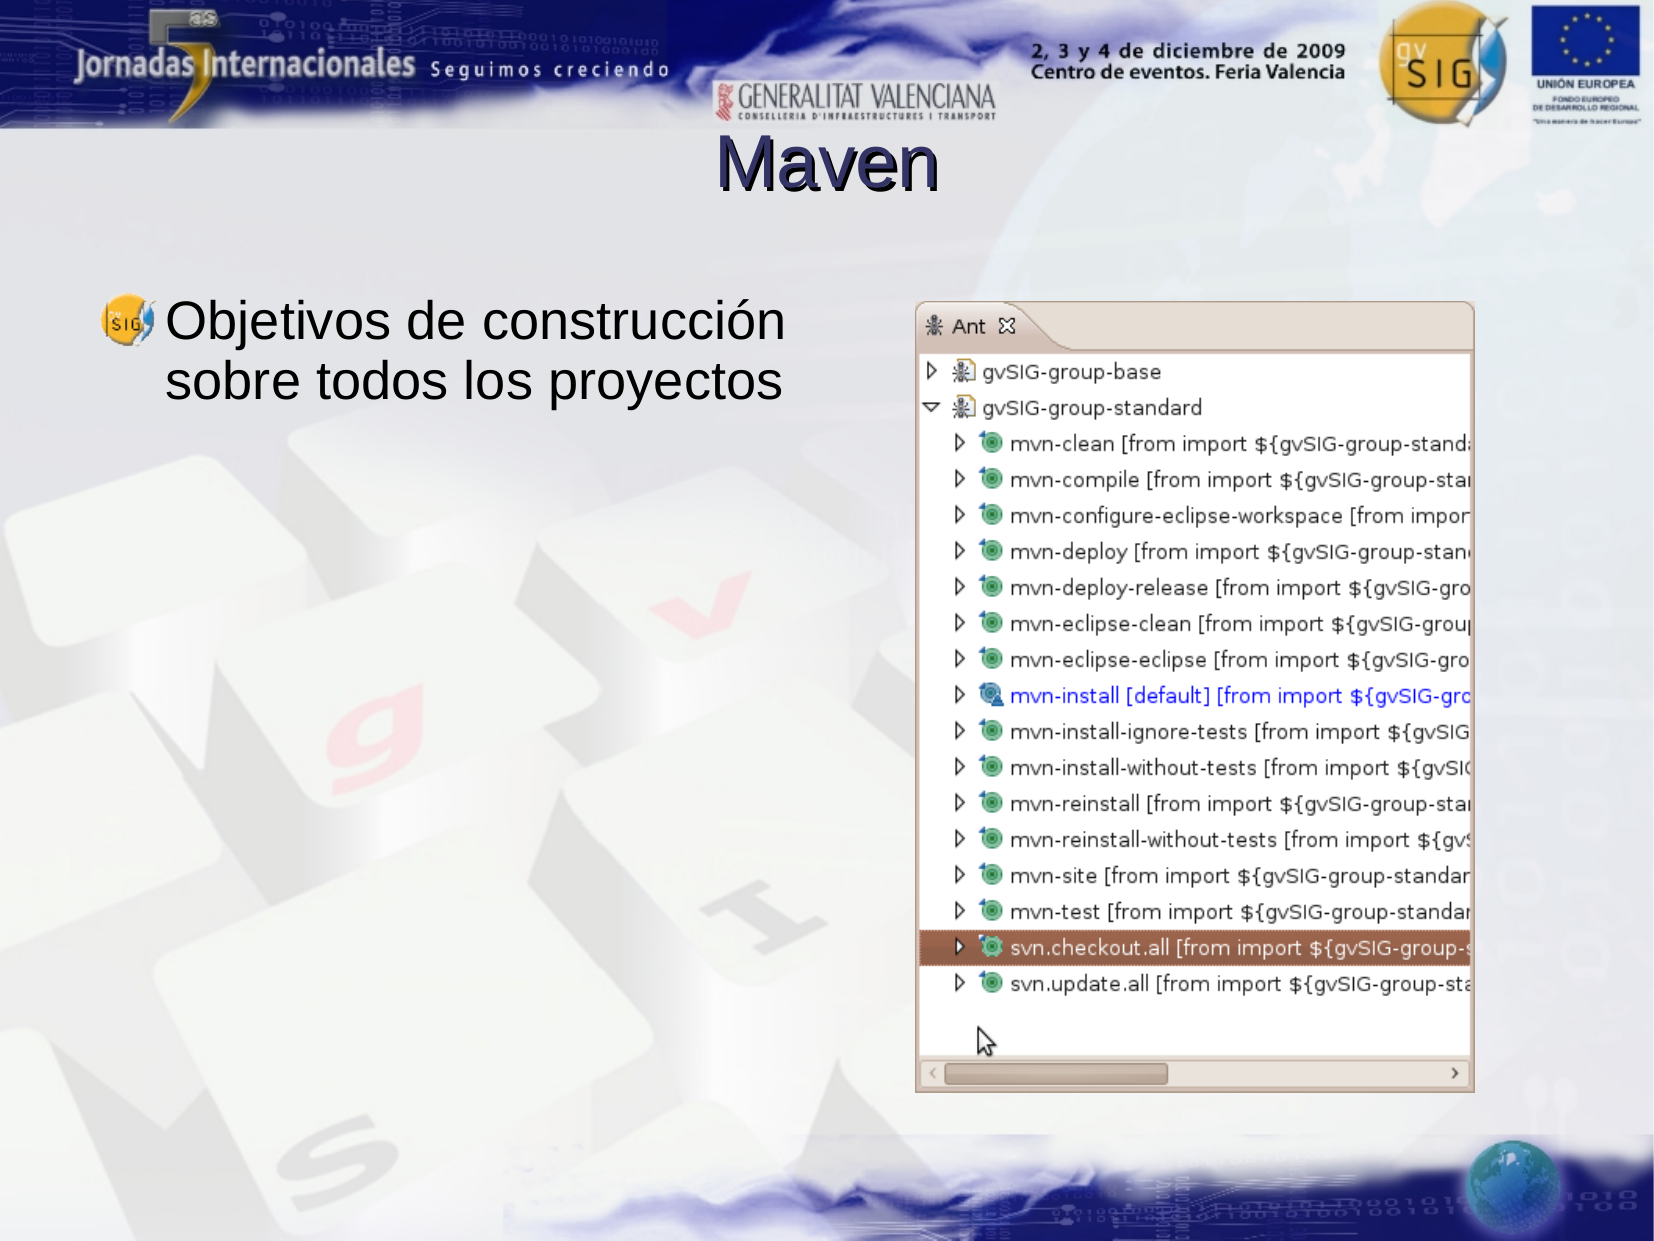

# Maven
Objetivos de construcción sobre todos los proyectos